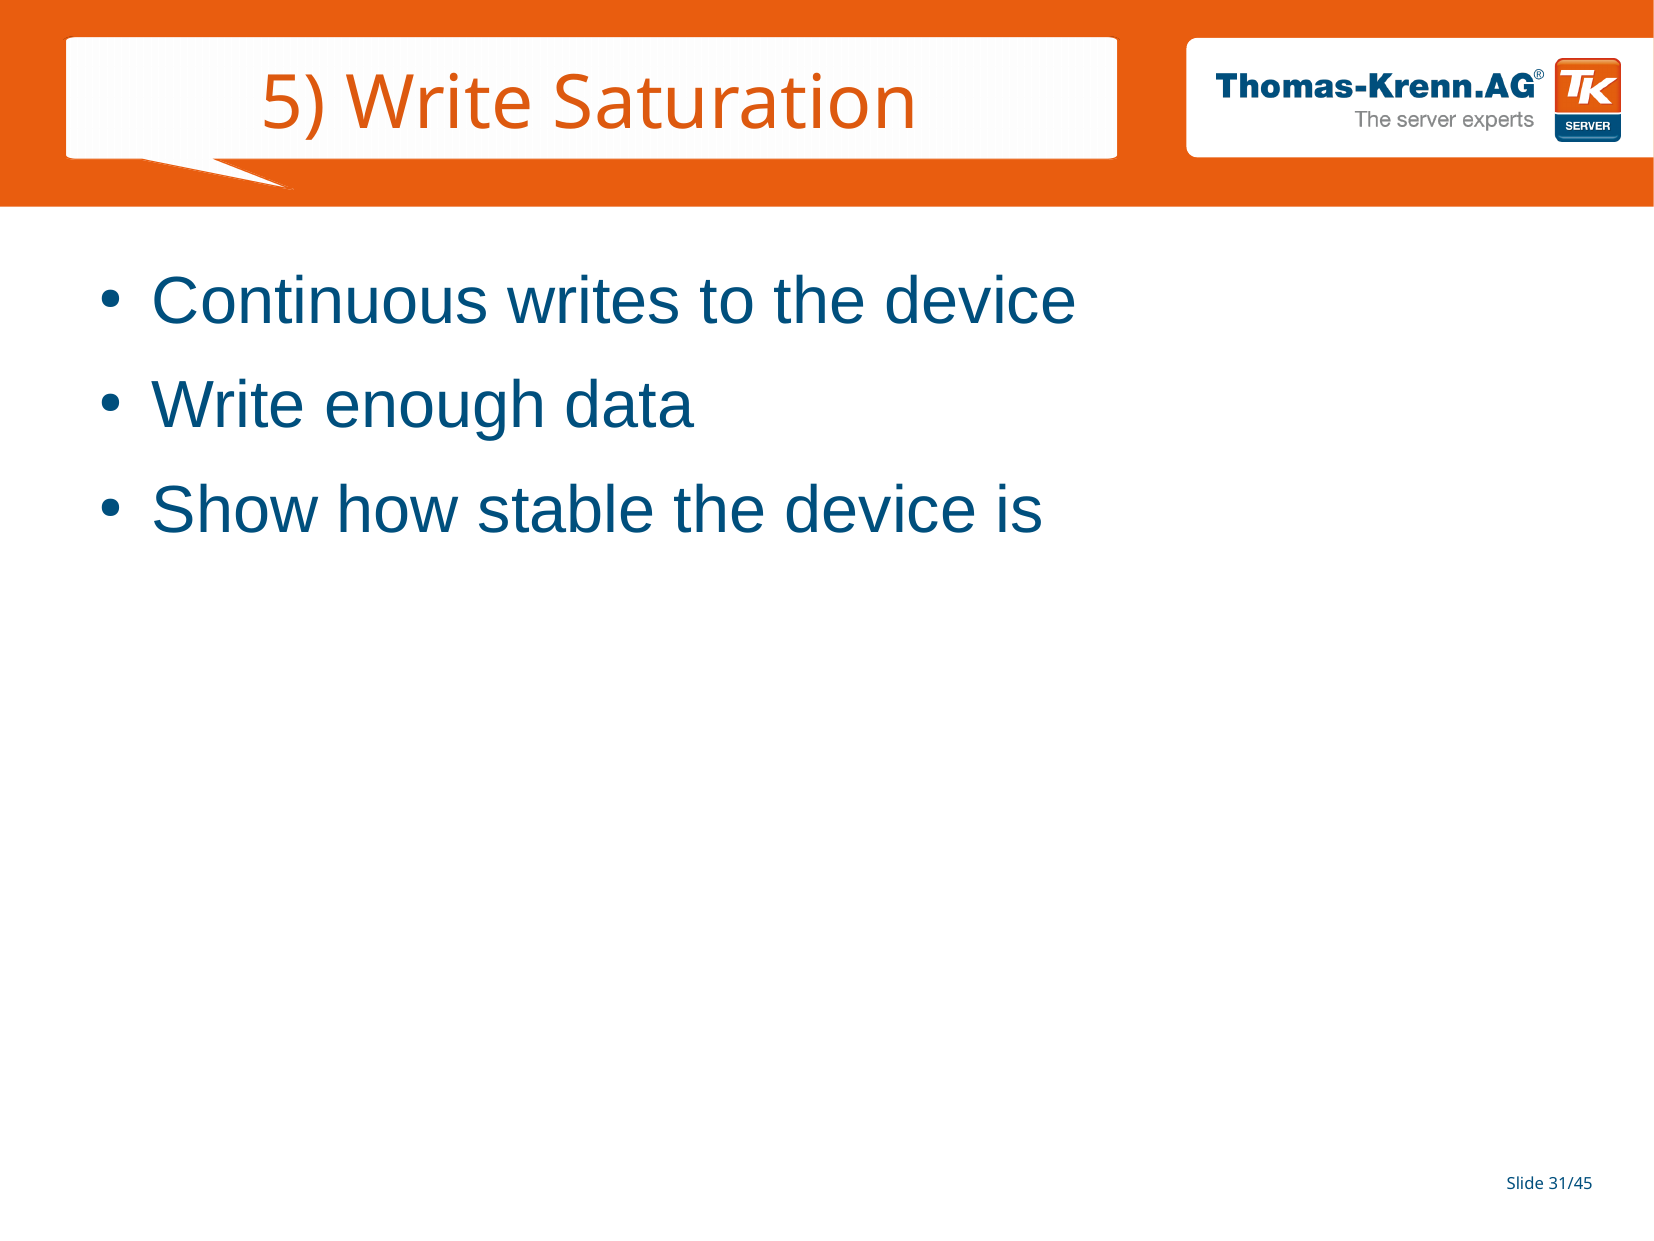

# 5) Write Saturation
Continuous writes to the device
Write enough data
Show how stable the device is